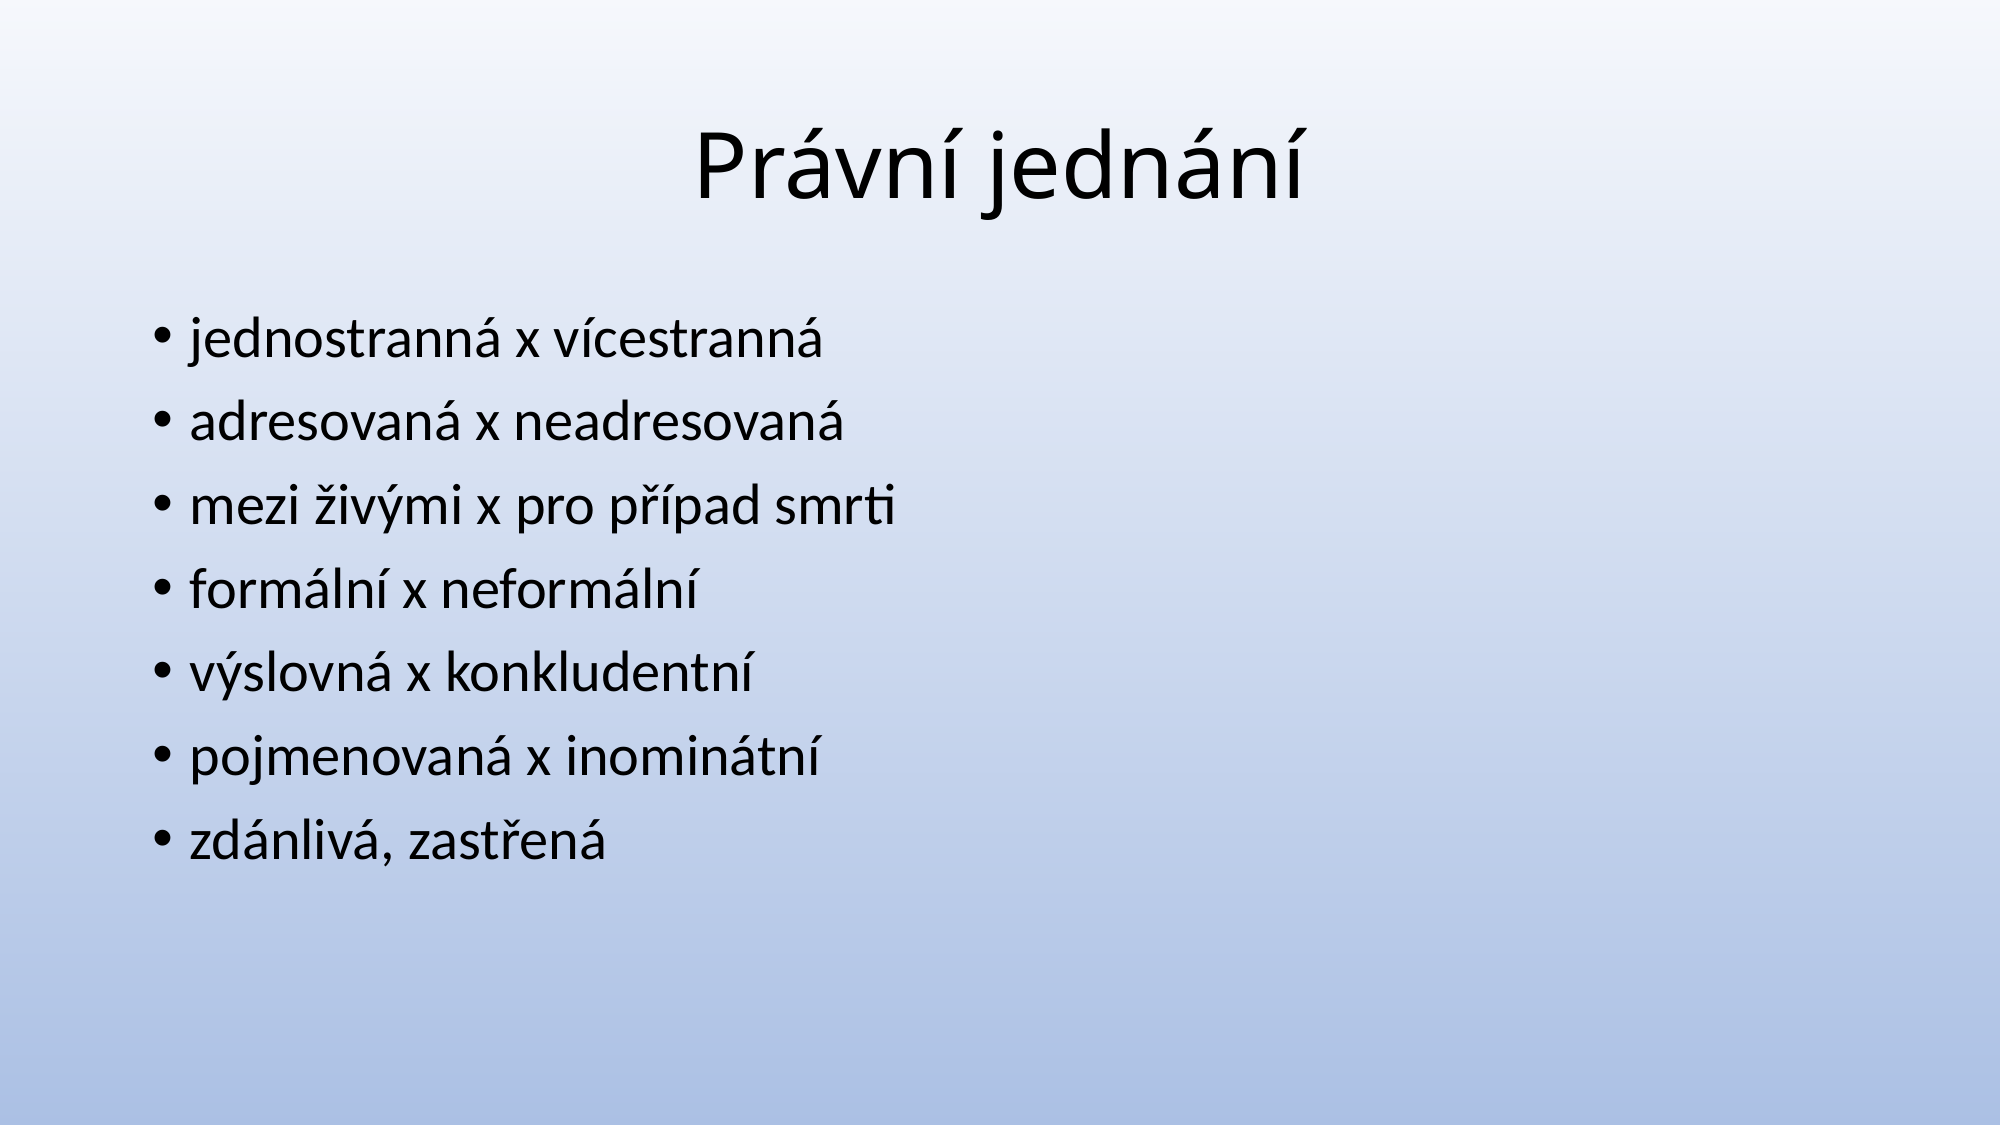

# Právní jednání
jednostranná x vícestranná
adresovaná x neadresovaná
mezi živými x pro případ smrti
formální x neformální
výslovná x konkludentní
pojmenovaná x inominátní
zdánlivá, zastřená